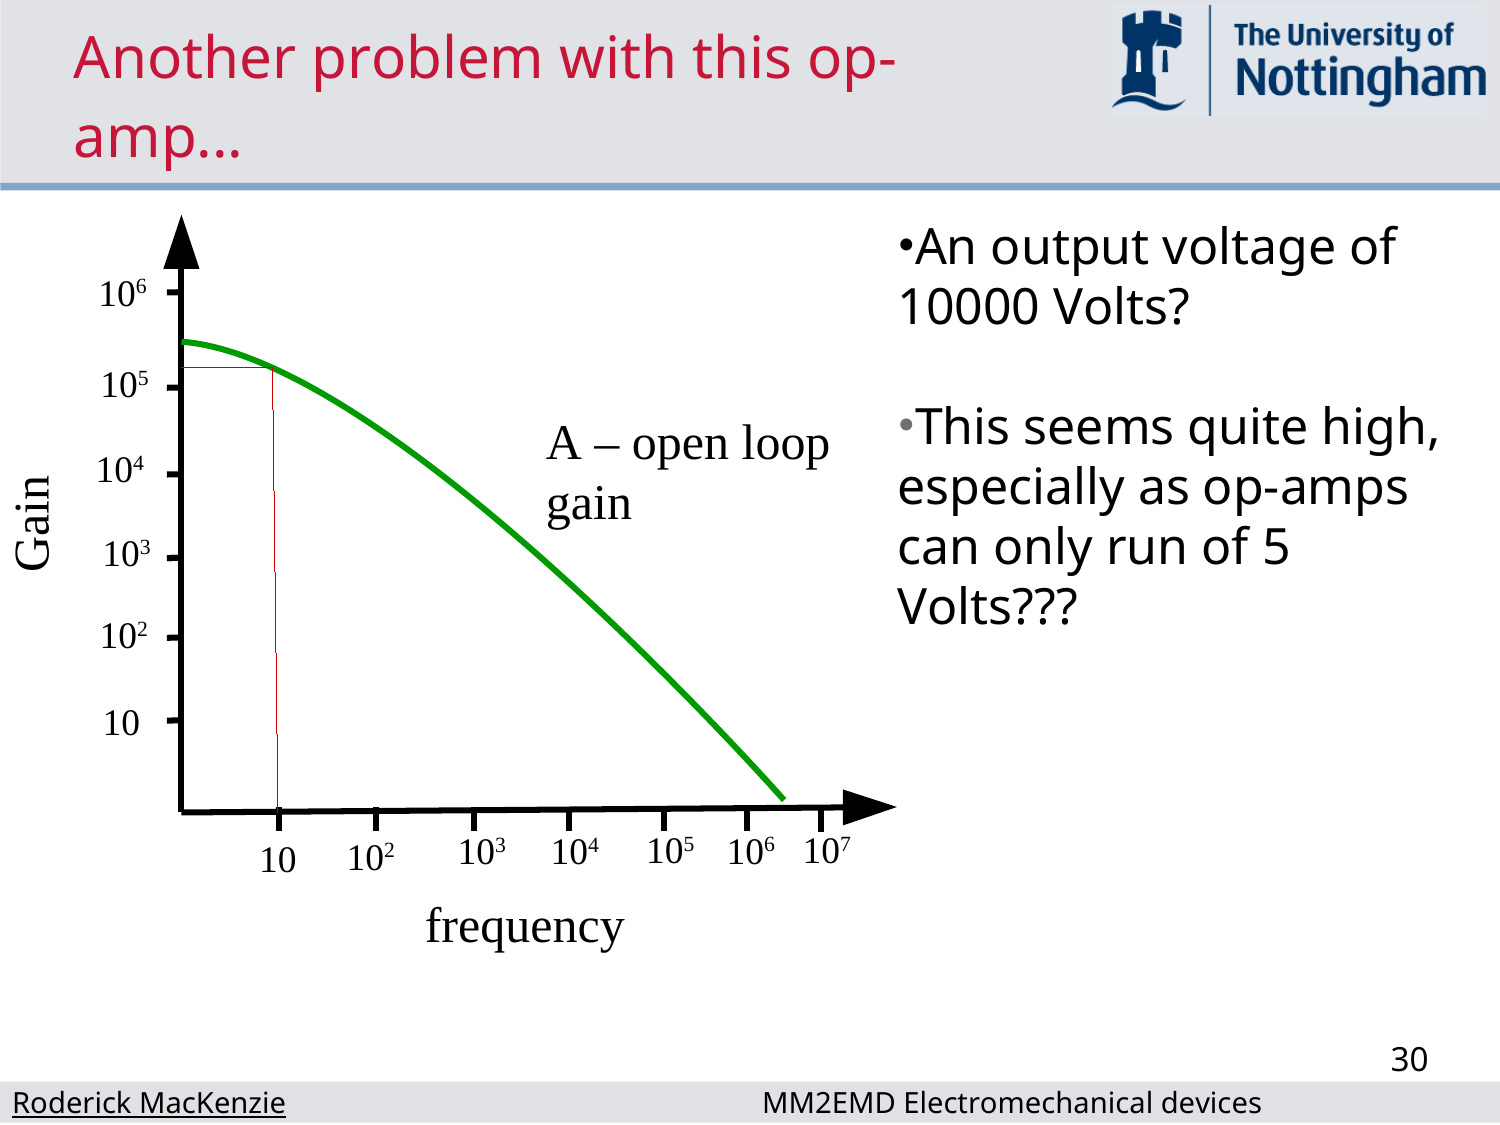

# Another problem with this op-amp...
An output voltage of 10000 Volts?
This seems quite high, especially as op-amps can only run of 5 Volts???
106
105
A – open loop gain
104
Gain
103
102
10
107
105
106
103
104
102
10
frequency